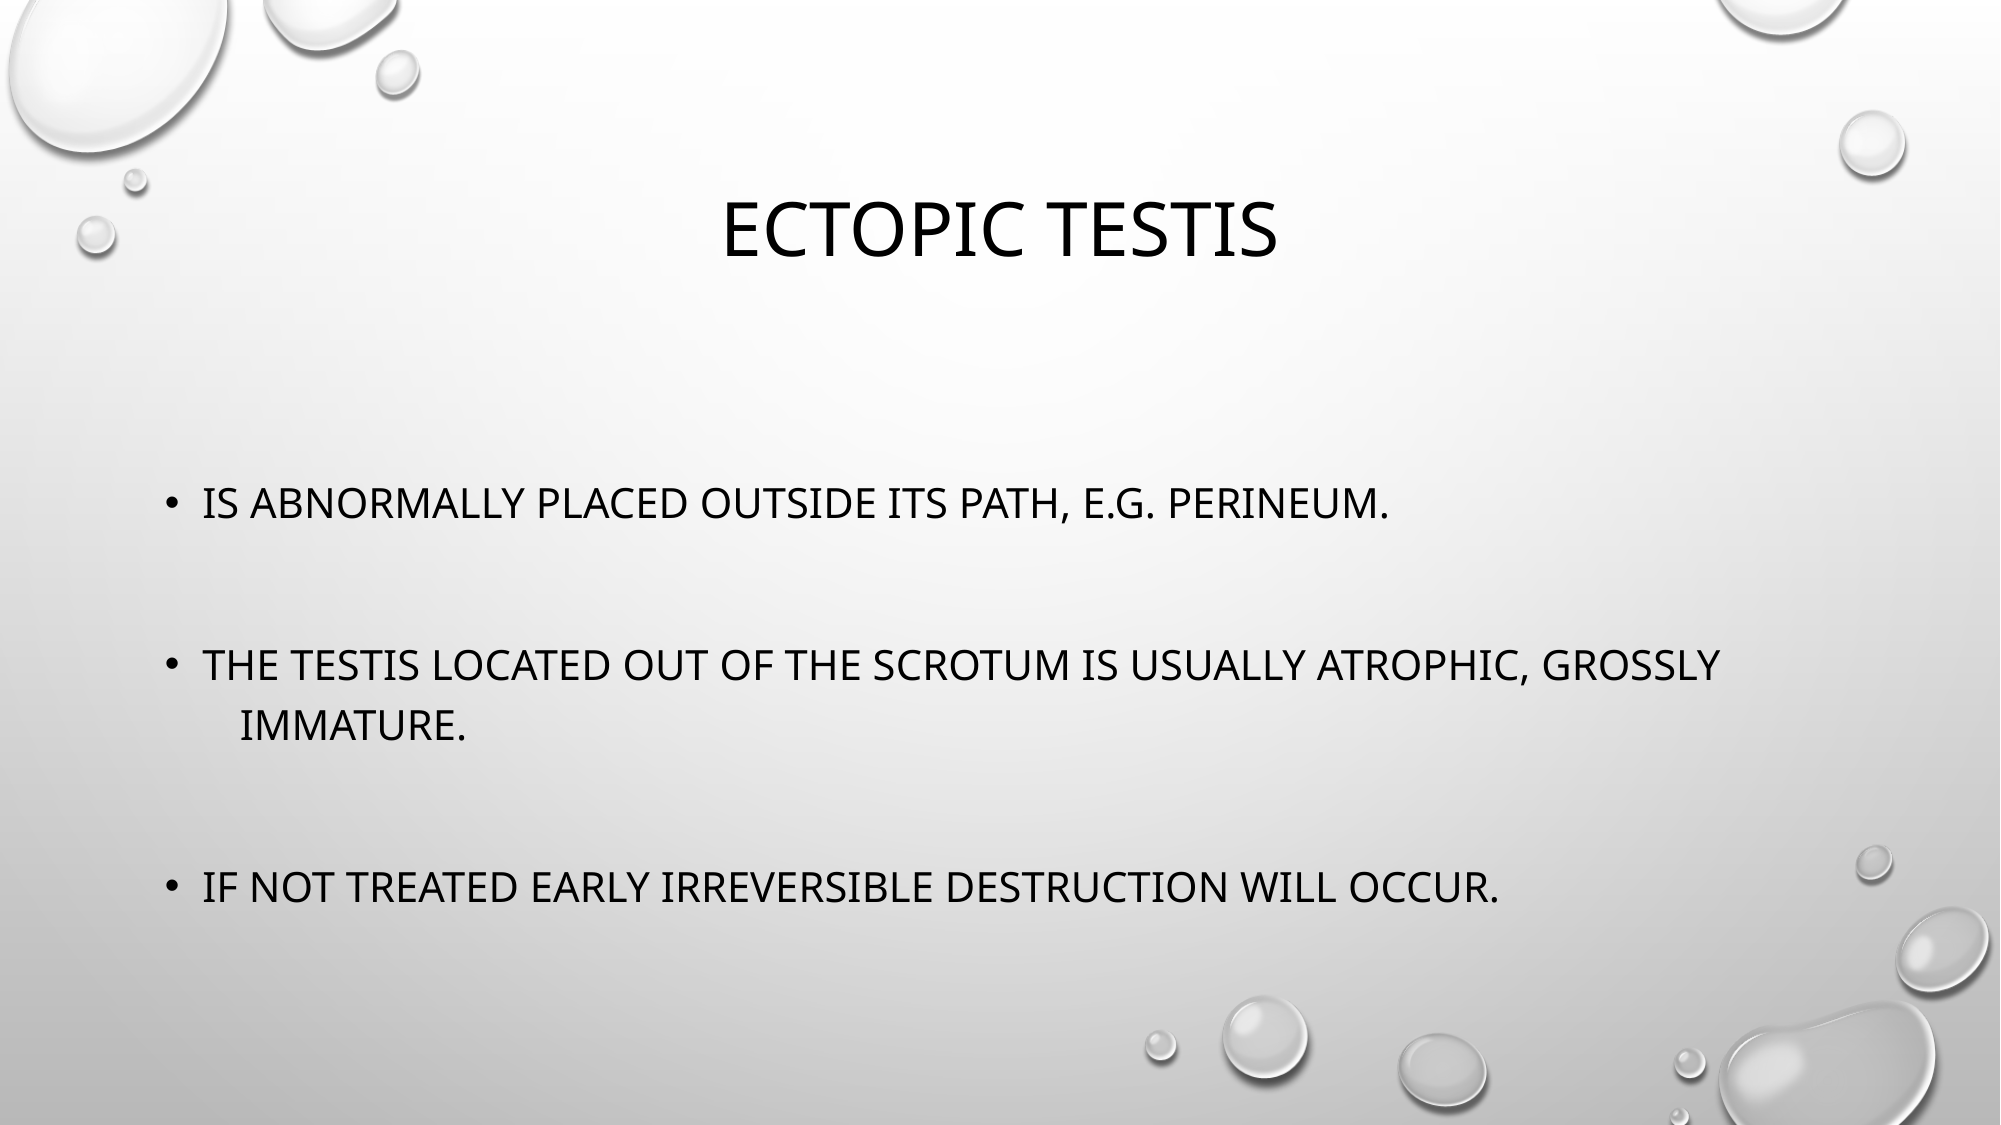

# Ectopic testis
Is abnormally placed outside its path, e.g. perineum.
The testis located out of the scrotum is usually atrophic, grossly immature.
If not treated early irreversible destruction will occur.